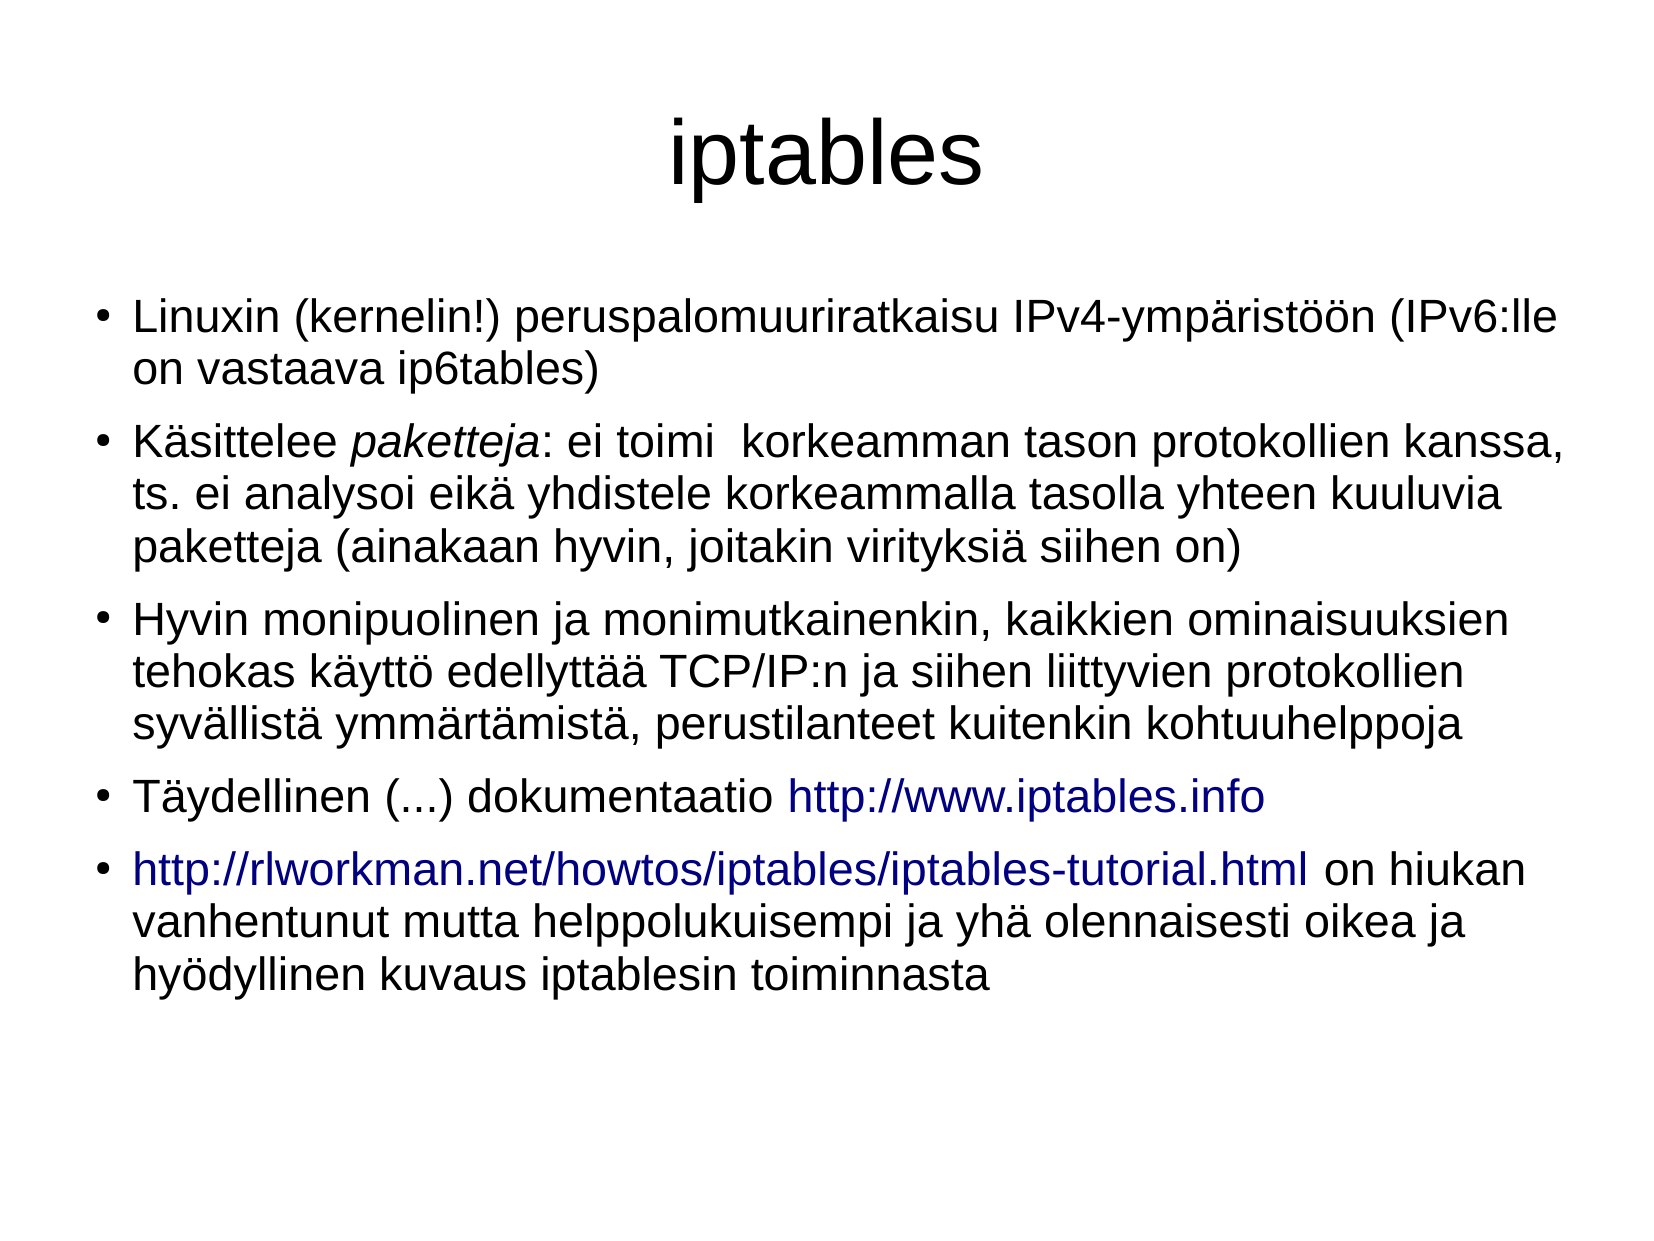

# iptables
Linuxin (kernelin!) peruspalomuuriratkaisu IPv4-ympäristöön (IPv6:lle on vastaava ip6tables)
Käsittelee paketteja: ei toimi korkeamman tason protokollien kanssa, ts. ei analysoi eikä yhdistele korkeammalla tasolla yhteen kuuluvia paketteja (ainakaan hyvin, joitakin virityksiä siihen on)
Hyvin monipuolinen ja monimutkainenkin, kaikkien ominaisuuksien tehokas käyttö edellyttää TCP/IP:n ja siihen liittyvien protokollien syvällistä ymmärtämistä, perustilanteet kuitenkin kohtuuhelppoja
Täydellinen (...) dokumentaatio http://www.iptables.info
http://rlworkman.net/howtos/iptables/iptables-tutorial.html on hiukan vanhentunut mutta helppolukuisempi ja yhä olennaisesti oikea ja hyödyllinen kuvaus iptablesin toiminnasta